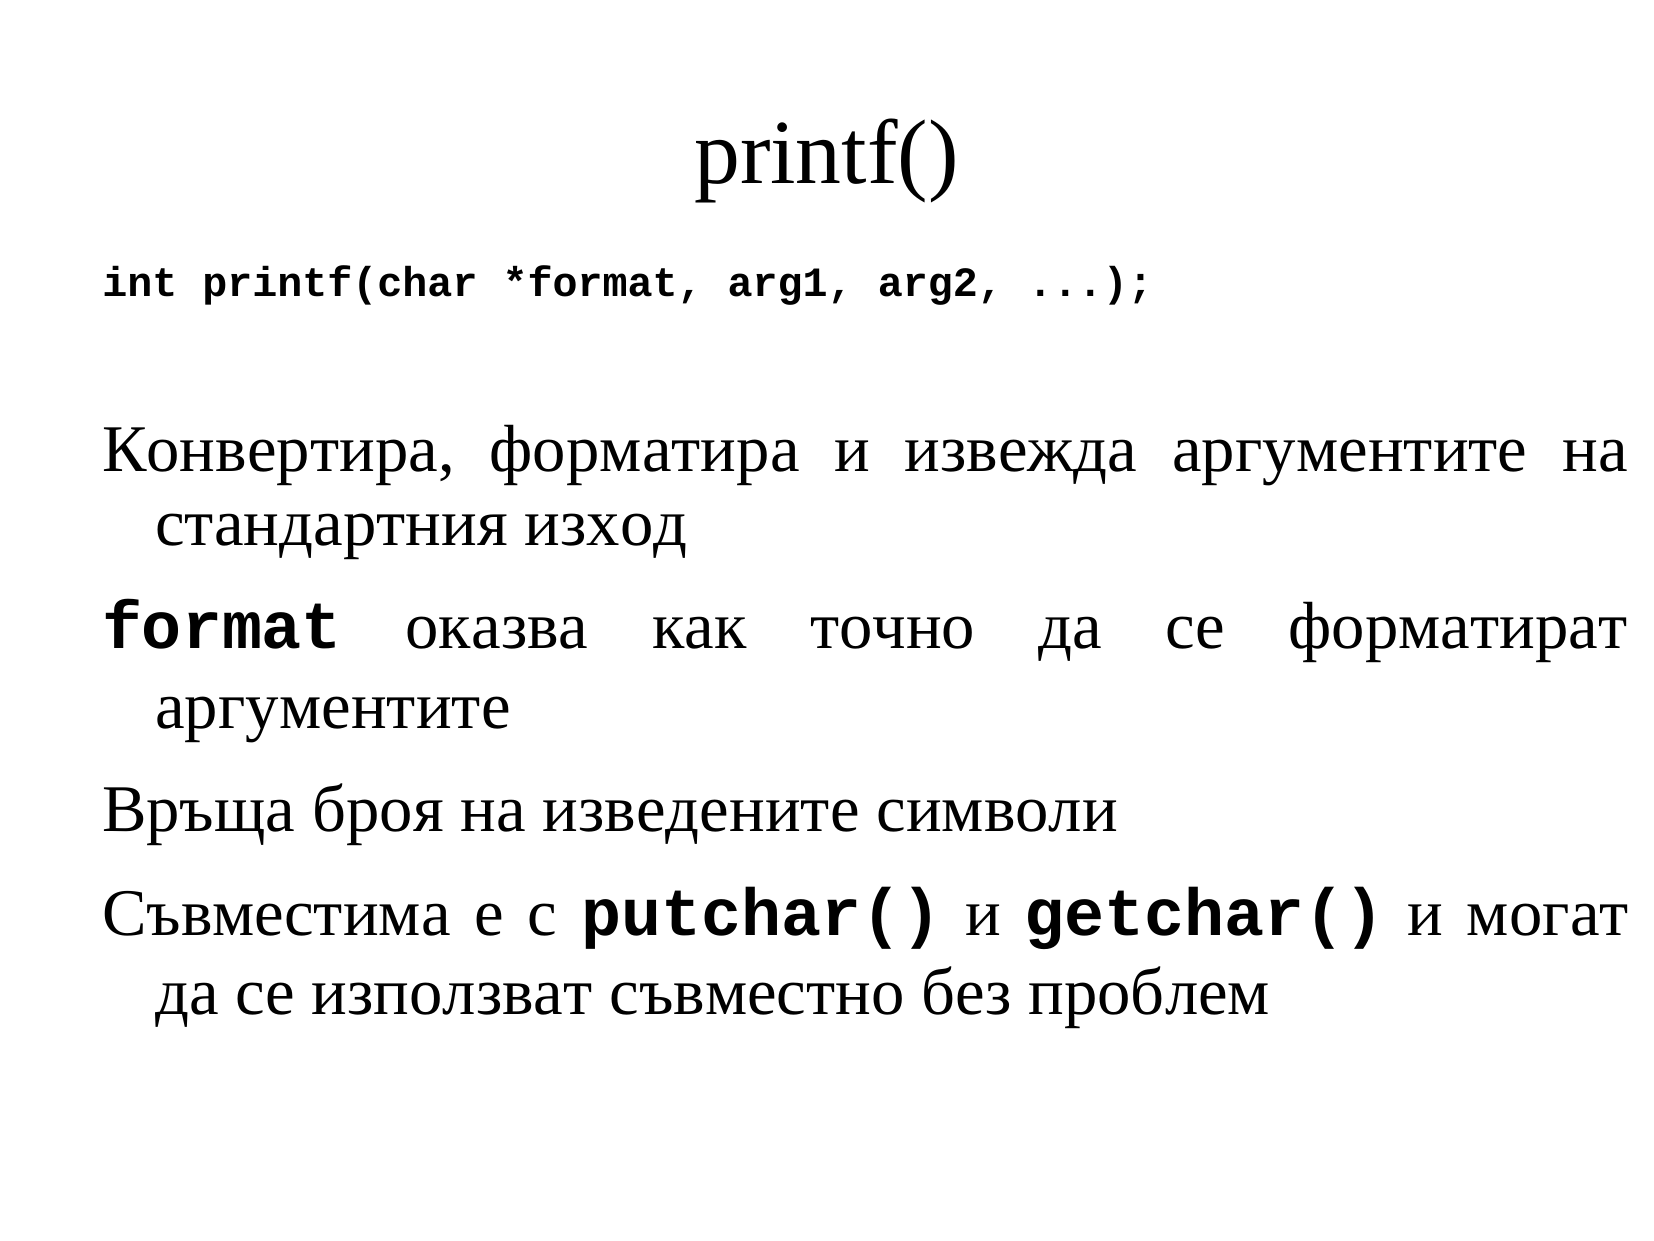

# printf()
int printf(char *format, arg1, arg2, ...);
Конвертира, форматира и извежда аргументите на стандартния изход
format оказва как точно да се форматират аргументите
Връща броя на изведените символи
Съвместима е с putchar() и getchar() и могат да се използват съвместно без проблем